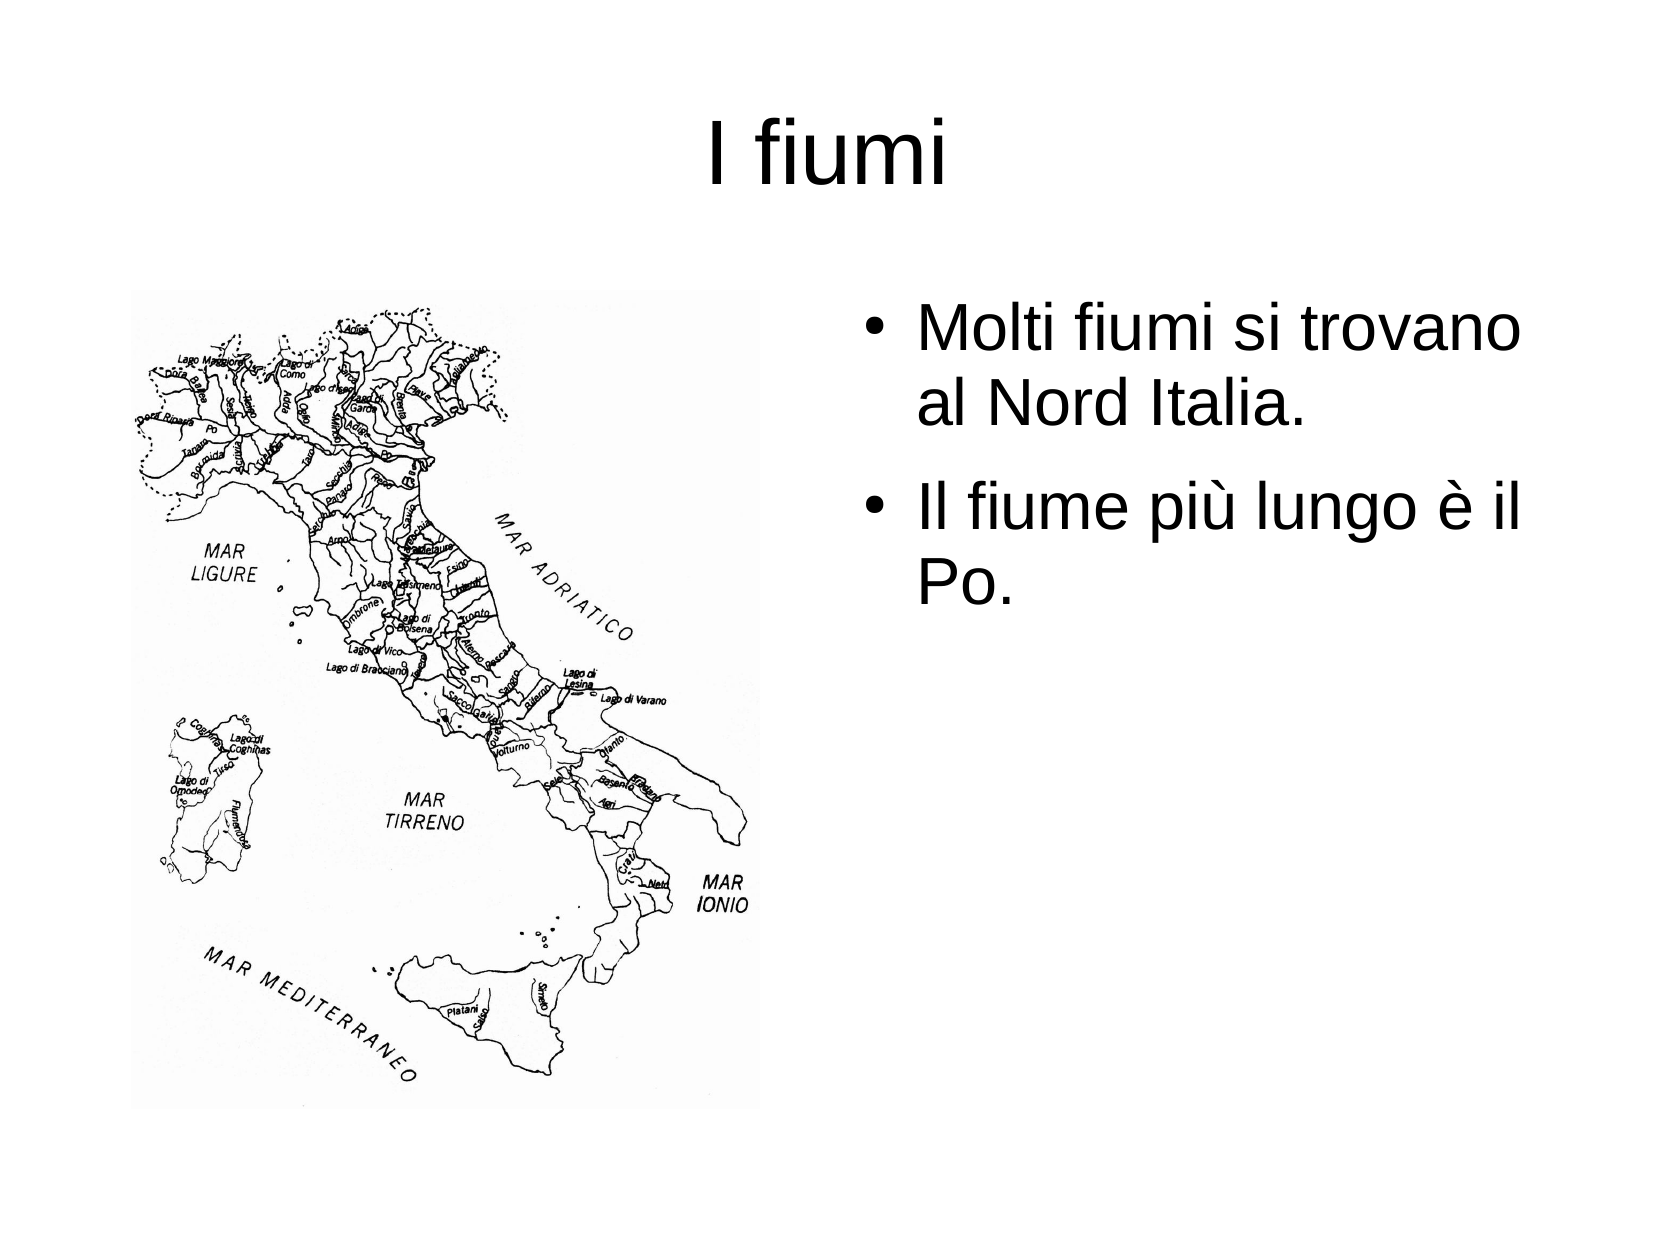

# I fiumi
Molti fiumi si trovano al Nord Italia.
Il fiume più lungo è il Po.